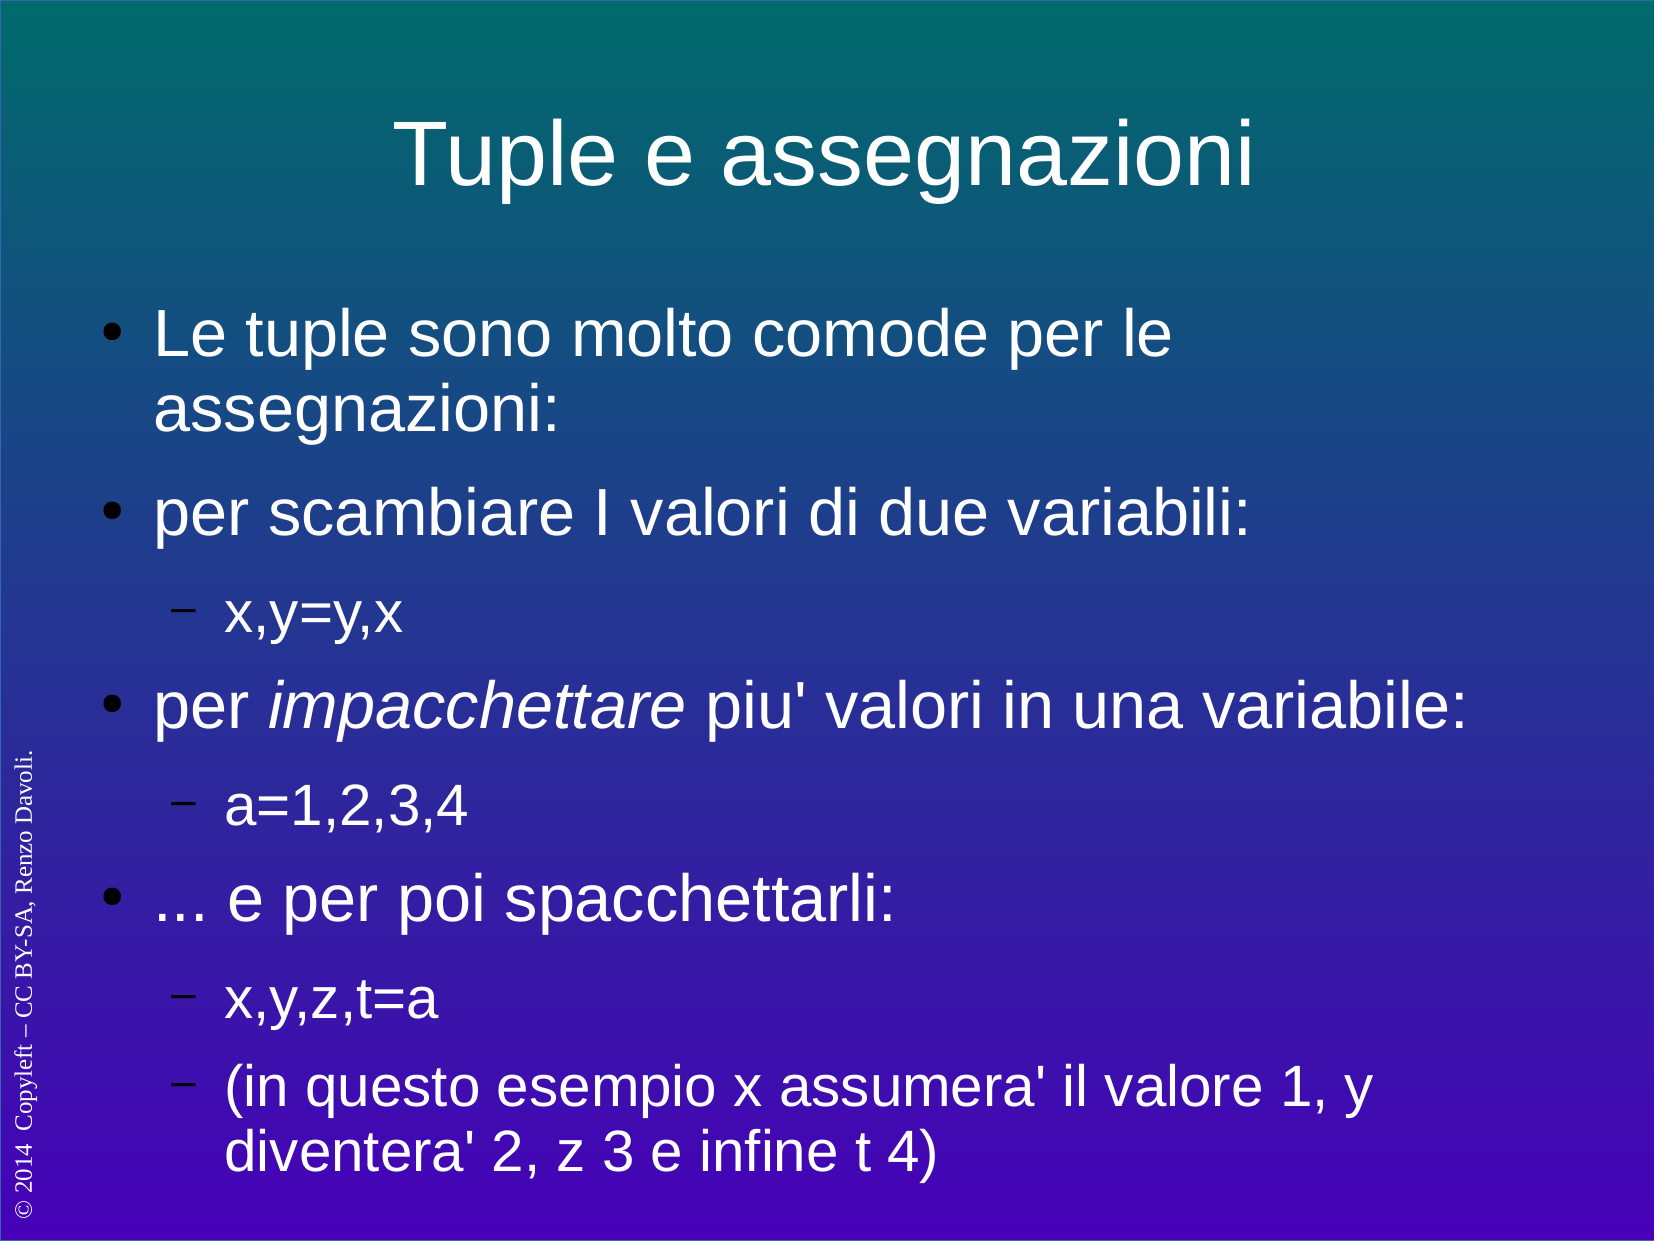

# Tuple e assegnazioni
Le tuple sono molto comode per le assegnazioni:
per scambiare I valori di due variabili:
x,y=y,x
per impacchettare piu' valori in una variabile:
a=1,2,3,4
... e per poi spacchettarli:
x,y,z,t=a
(in questo esempio x assumera' il valore 1, y diventera' 2, z 3 e infine t 4)